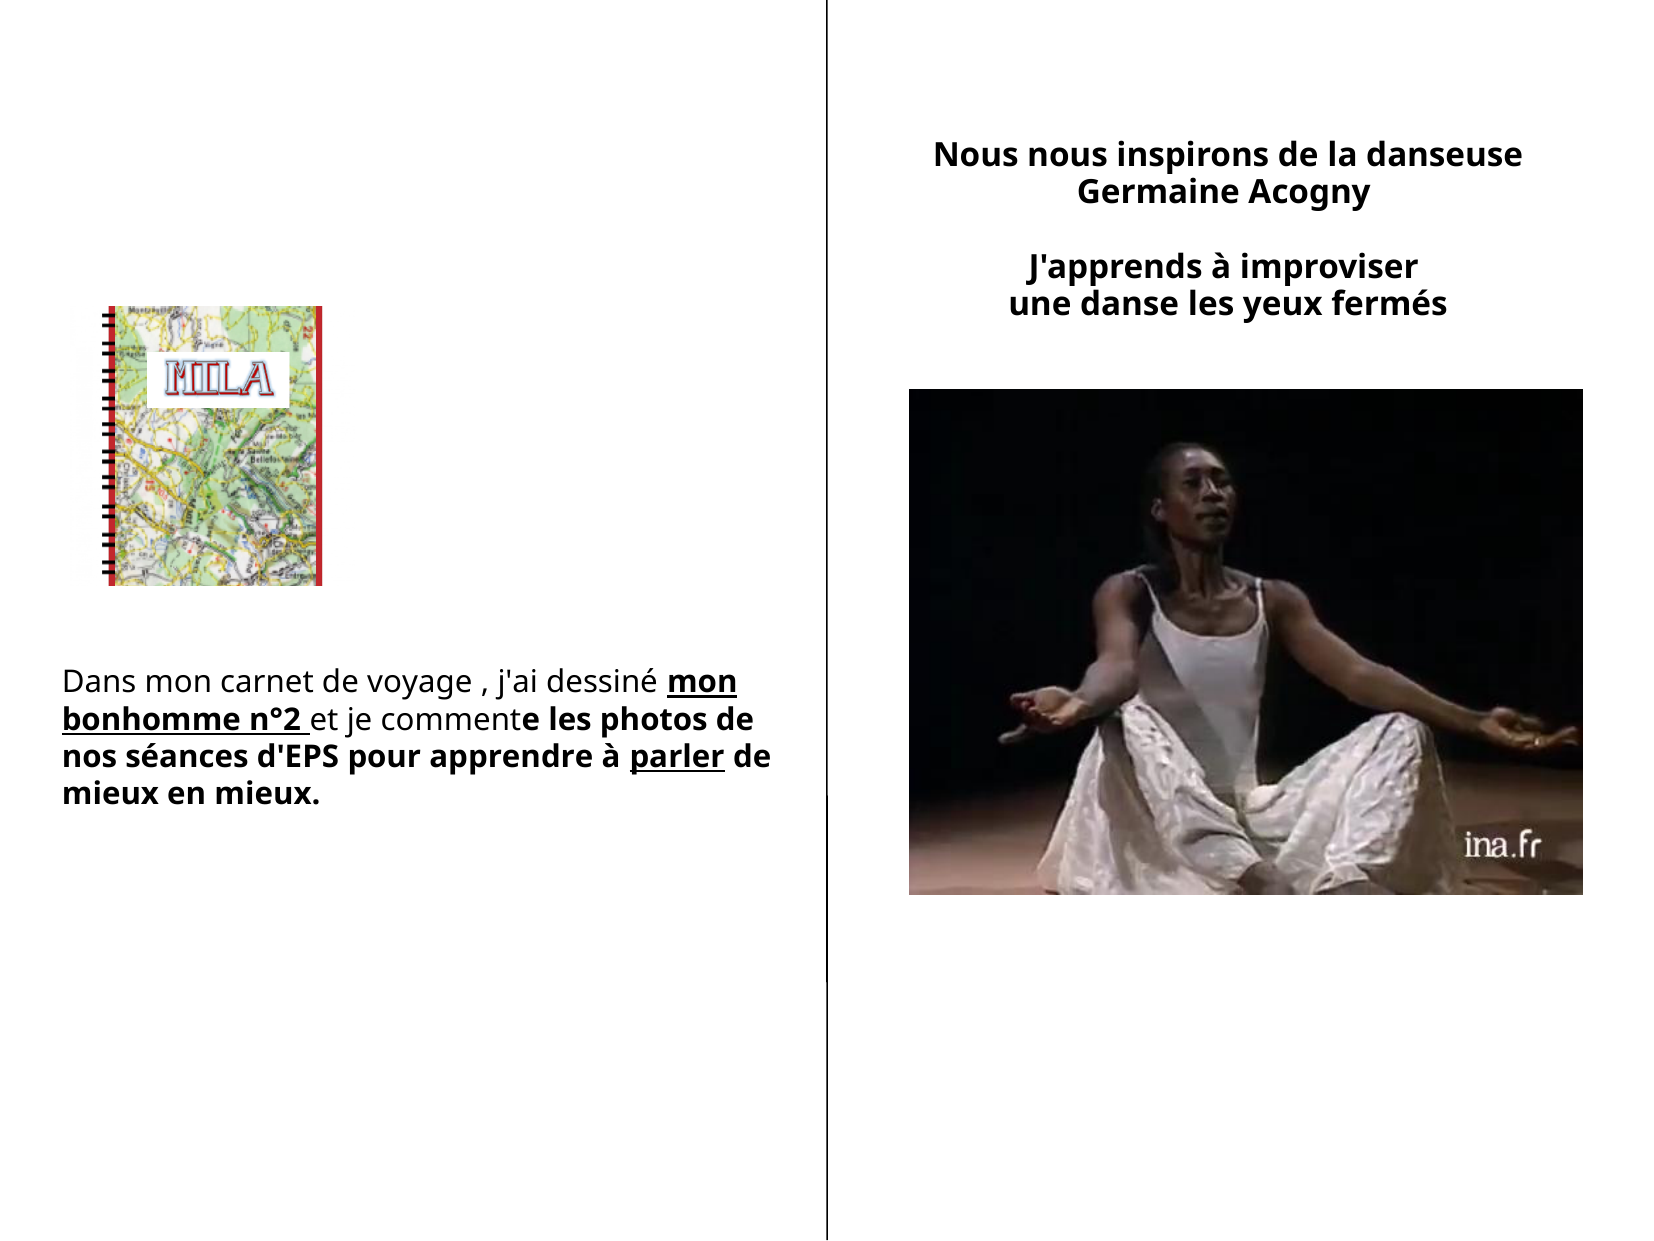

Nous nous inspirons de la danseuse Germaine Acogny
J'apprends à improviser
une danse les yeux fermés
Dans mon carnet de voyage , j'ai dessiné mon bonhomme n°2 et je commente les photos de nos séances d'EPS pour apprendre à parler de mieux en mieux.